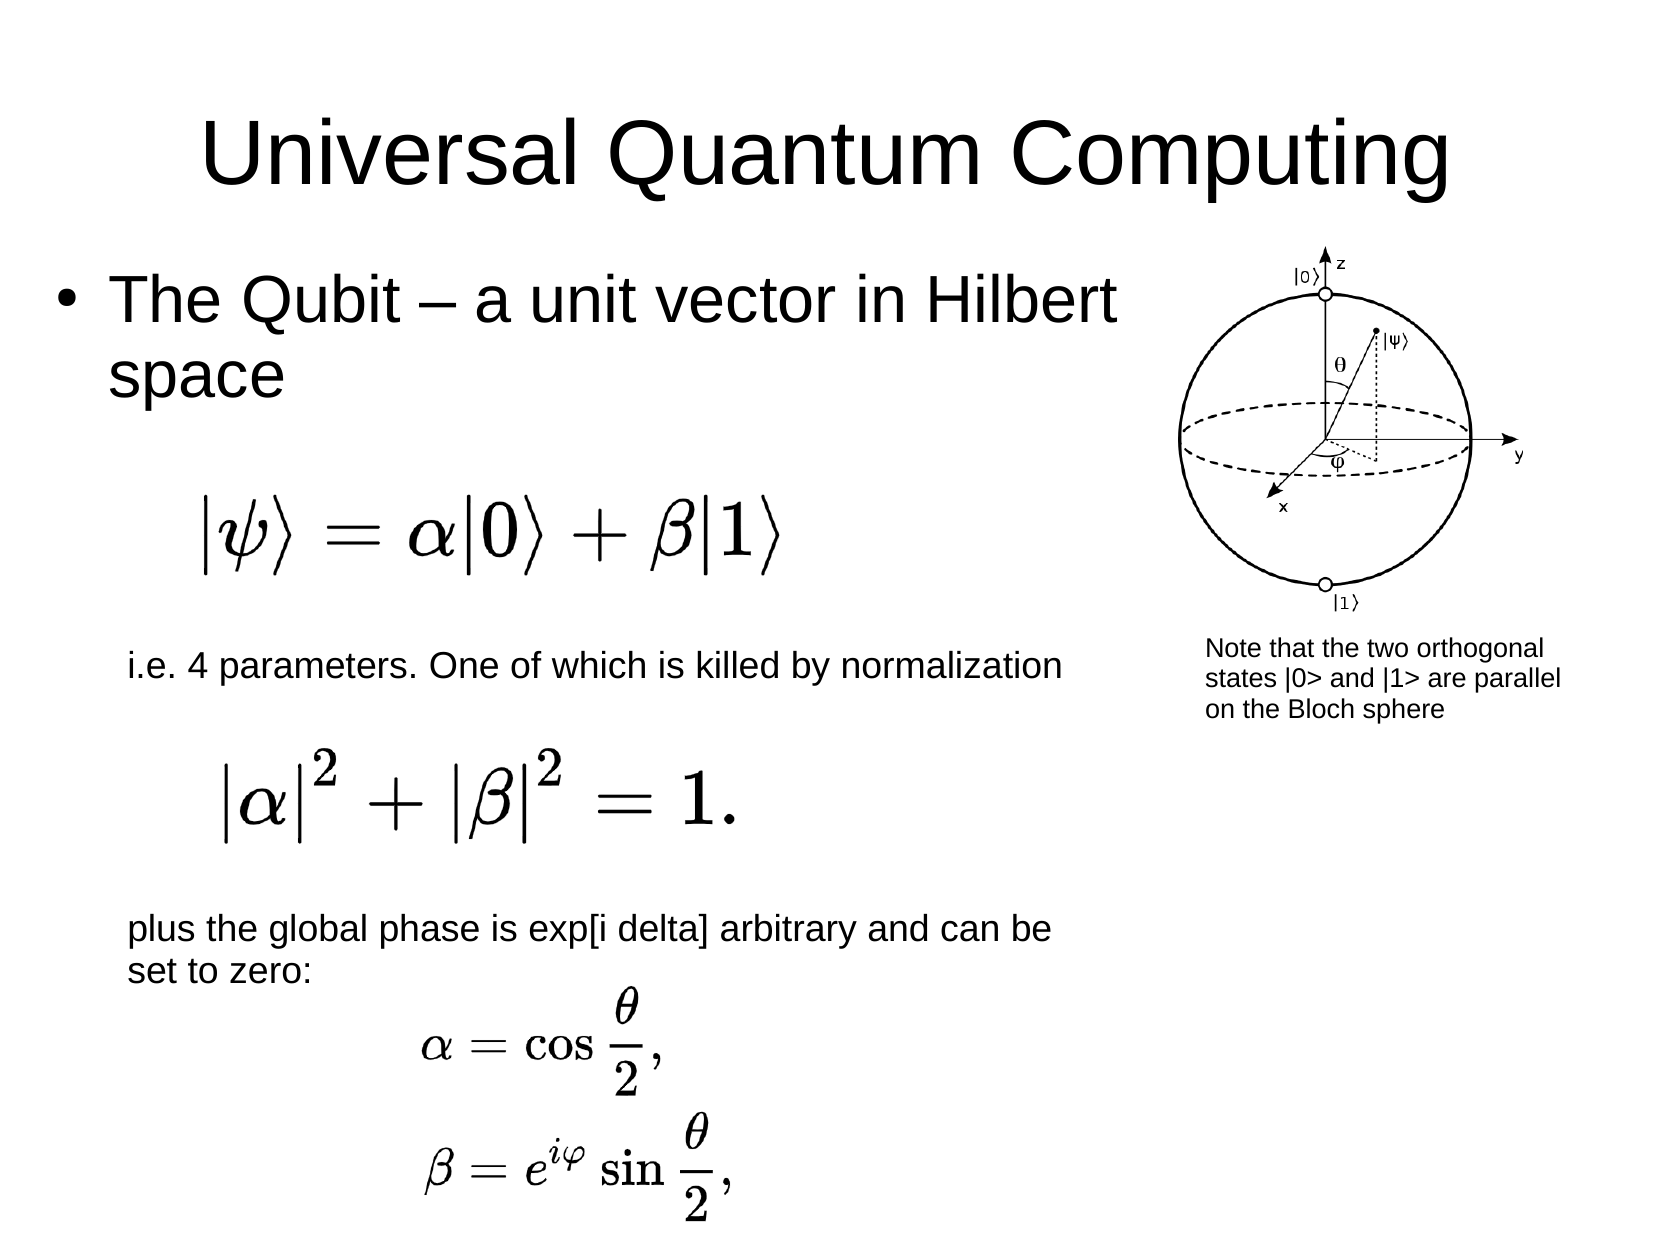

# Universal Quantum Computing
The Qubit – a unit vector in Hilbert
space
Note that the two orthogonal states |0> and |1> are parallel on the Bloch sphere
i.e. 4 parameters. One of which is killed by normalization
plus the global phase is exp[i delta] arbitrary and can be set to zero: